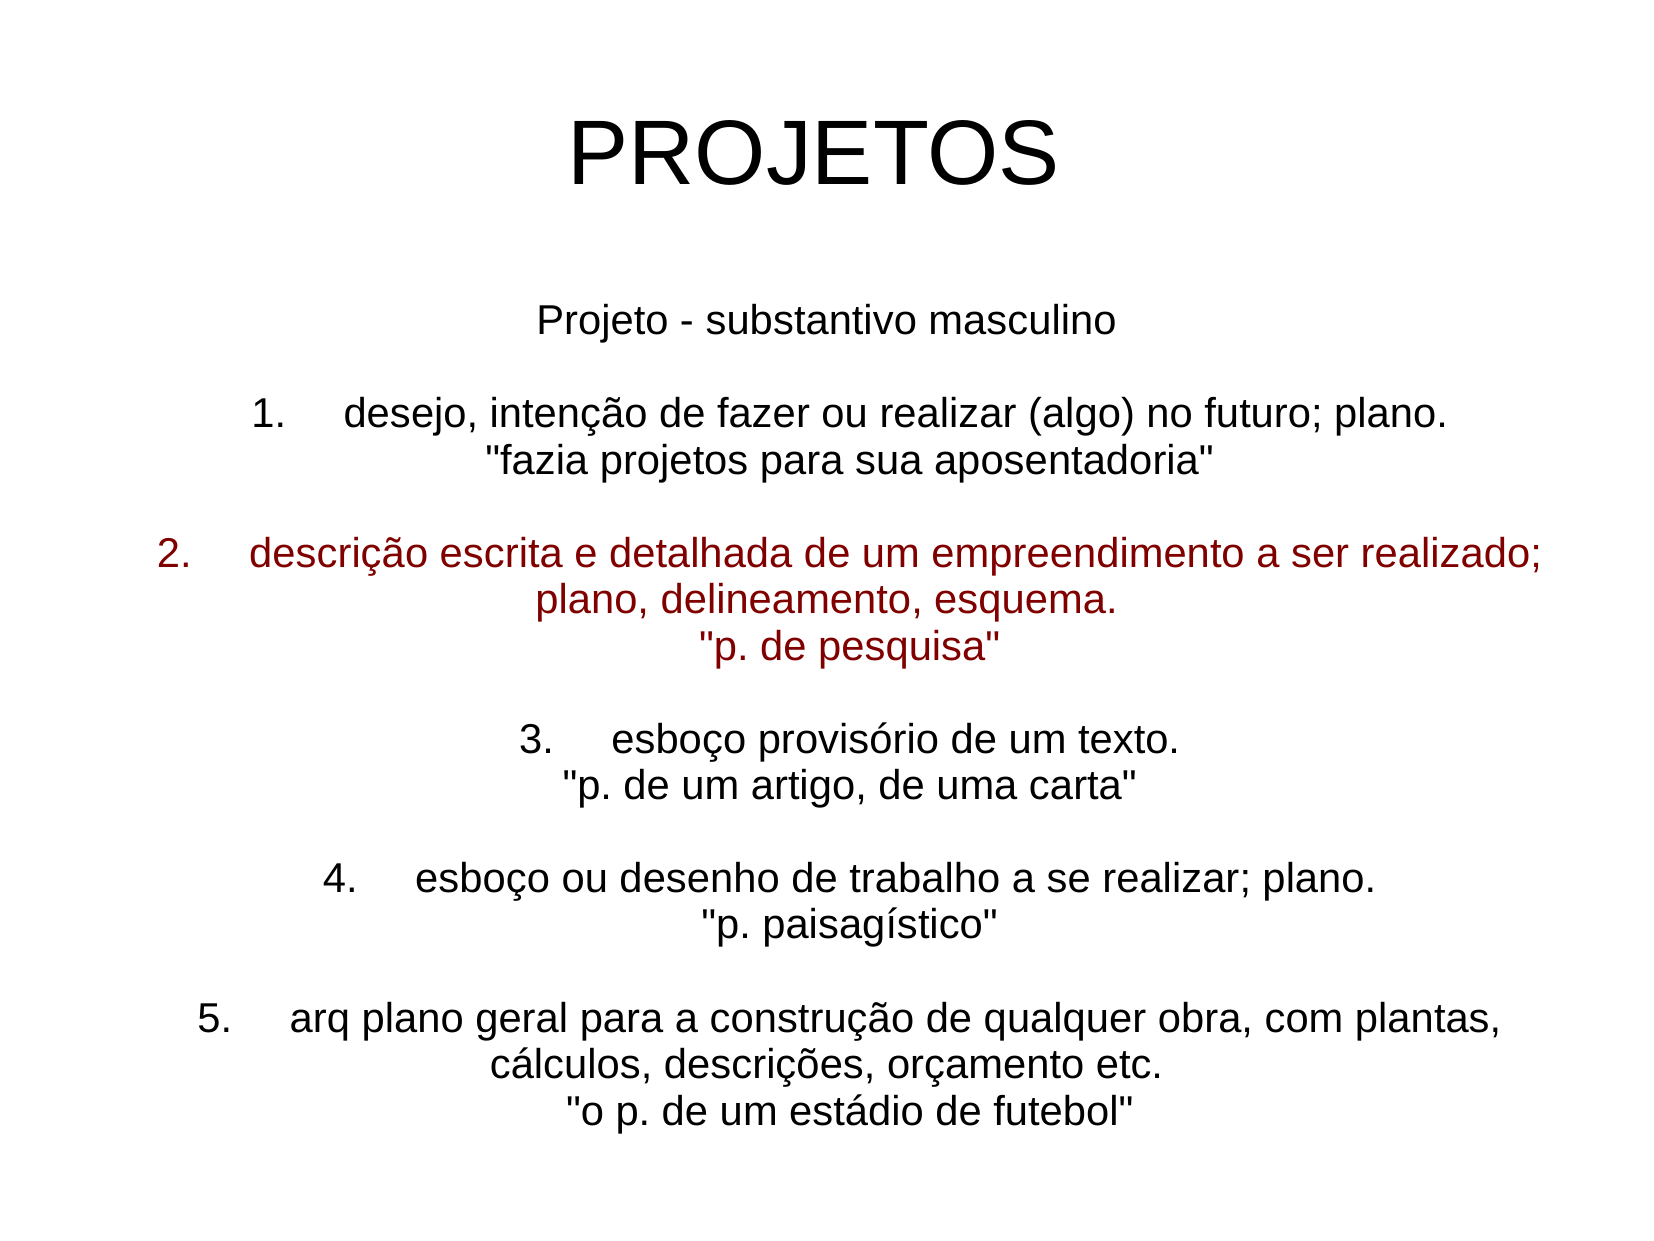

# PROJETOS
Projeto - substantivo masculino
 1. desejo, intenção de fazer ou realizar (algo) no futuro; plano.
 "fazia projetos para sua aposentadoria"
 2. descrição escrita e detalhada de um empreendimento a ser realizado; plano, delineamento, esquema.
 "p. de pesquisa"
 3. esboço provisório de um texto.
 "p. de um artigo, de uma carta"
 4. esboço ou desenho de trabalho a se realizar; plano.
 "p. paisagístico"
 5. arq plano geral para a construção de qualquer obra, com plantas, cálculos, descrições, orçamento etc.
 "o p. de um estádio de futebol"